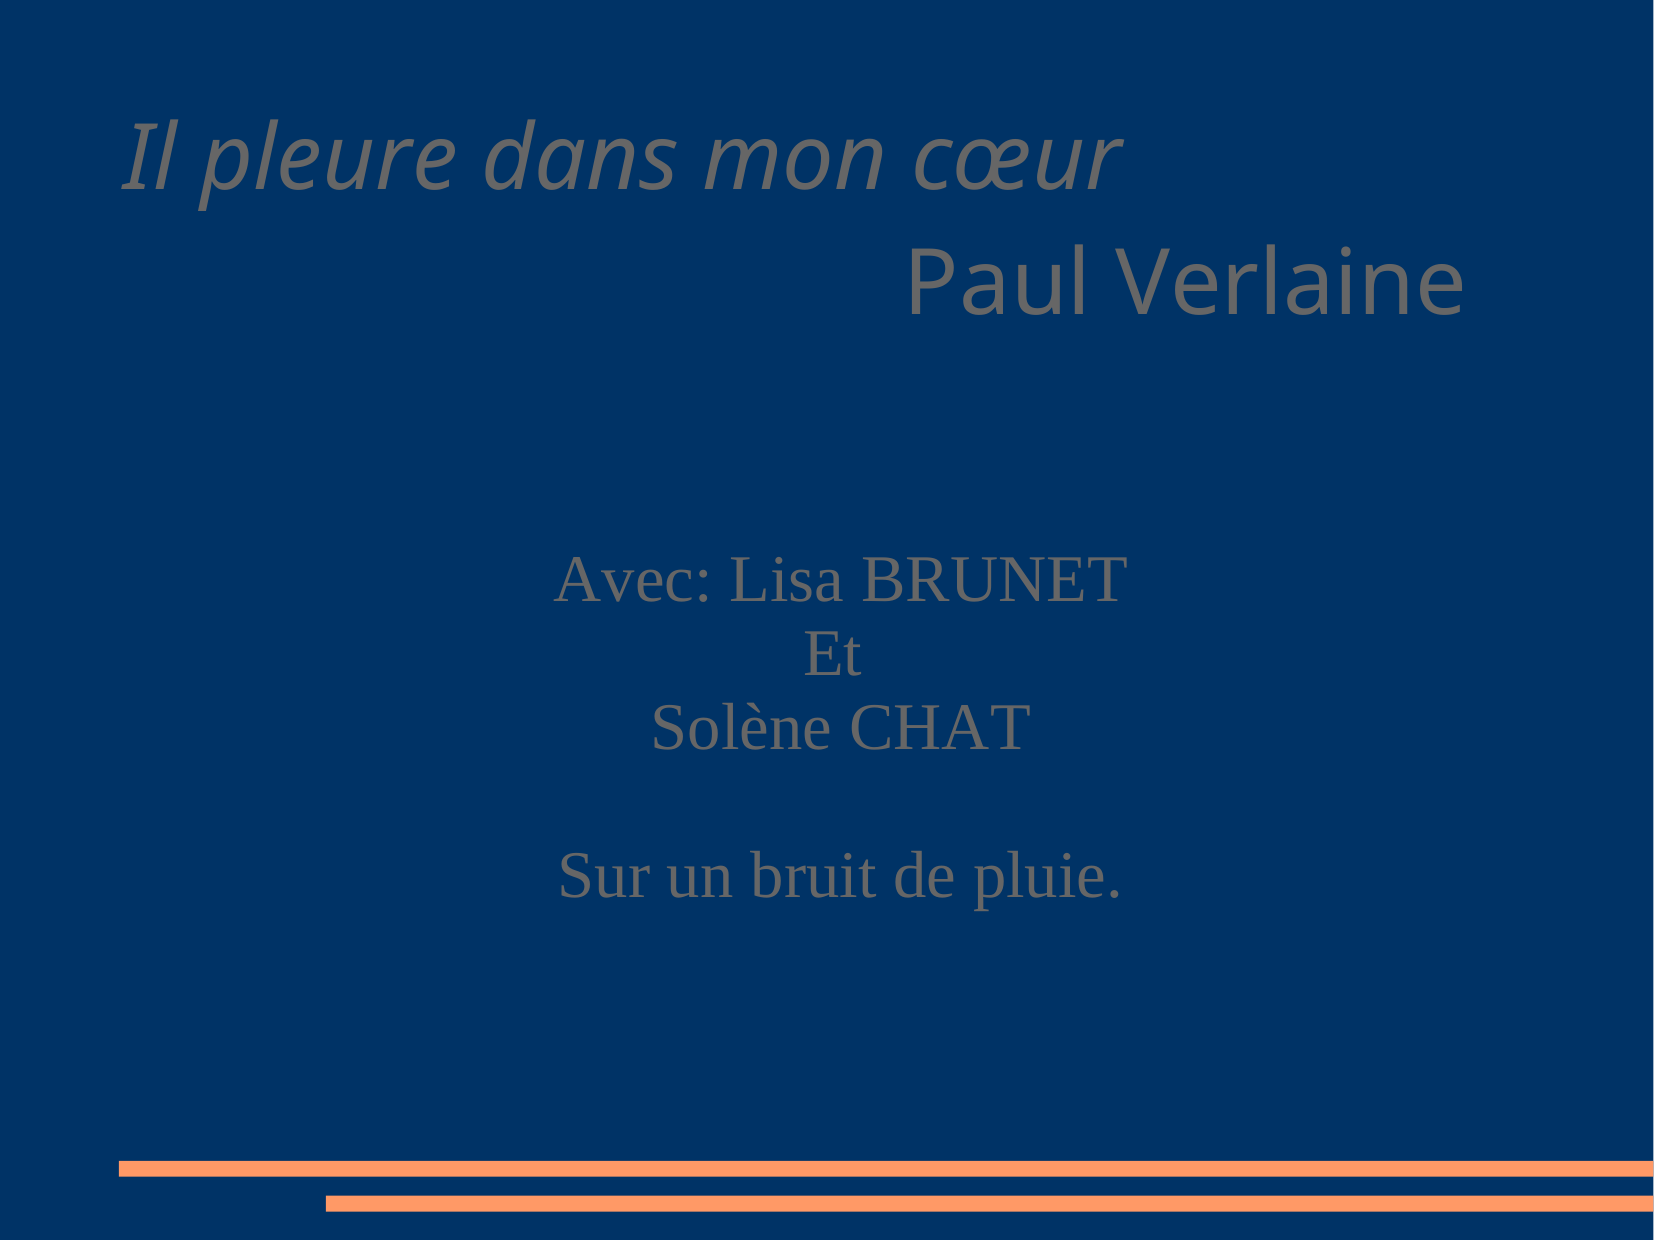

# Il pleure dans mon cœur Paul Verlaine
Avec: Lisa BRUNET
Et
Solène CHAT
Sur un bruit de pluie.